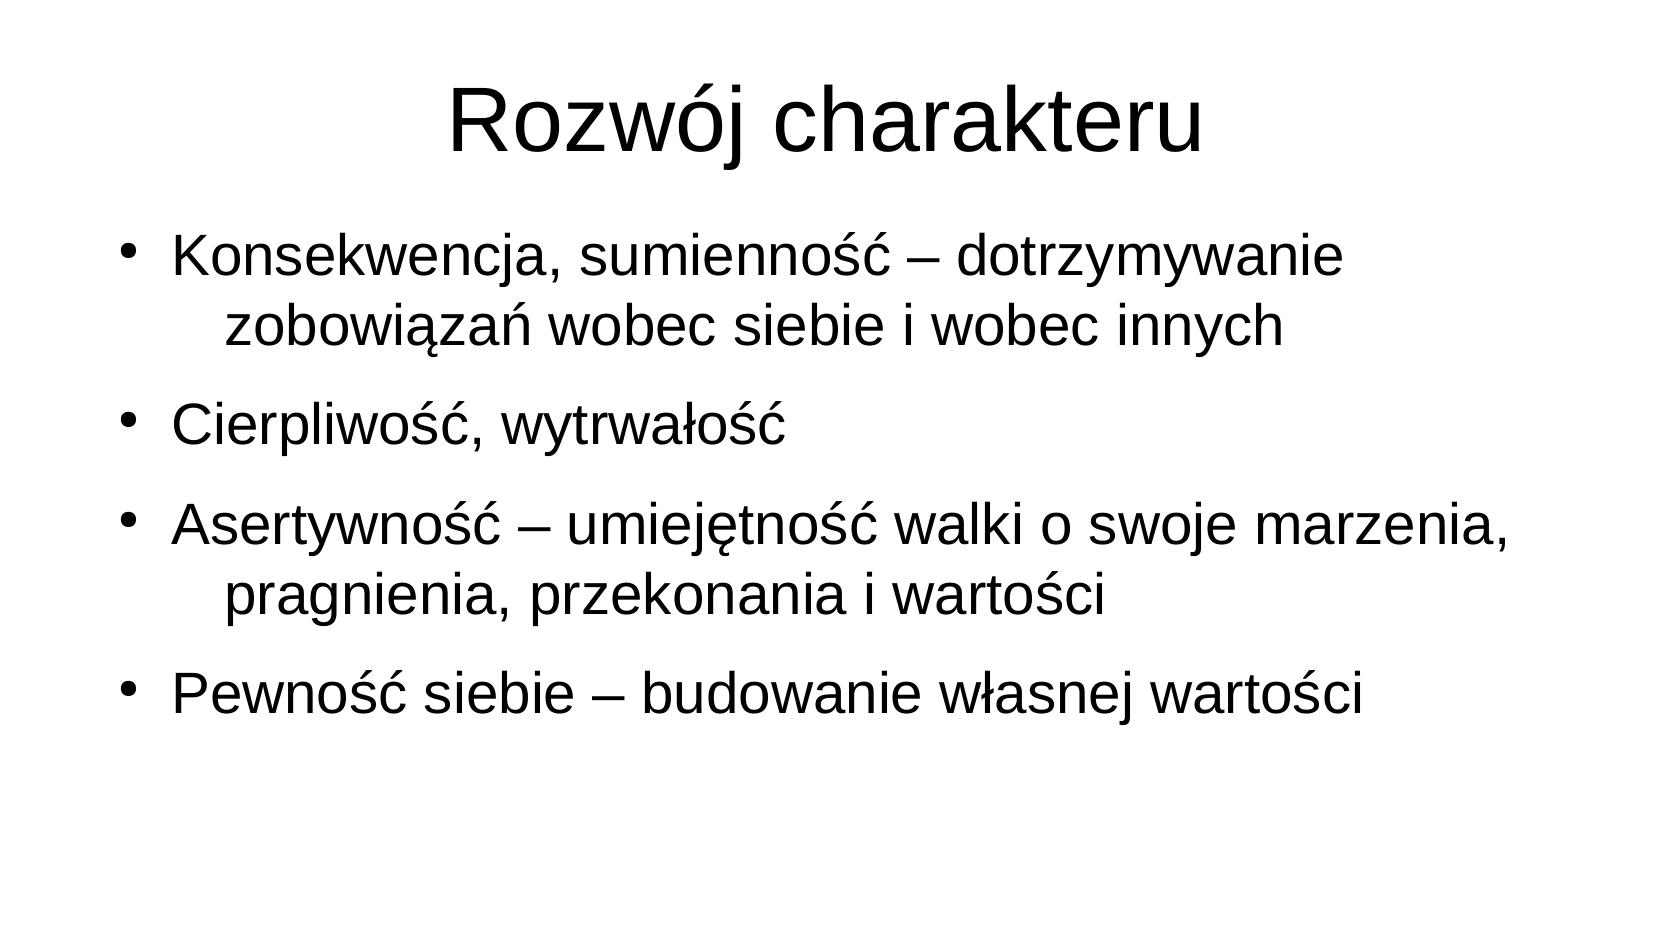

# Rozwój charakteru
Konsekwencja, sumienność – dotrzymywanie zobowiązań wobec siebie i wobec innych
Cierpliwość, wytrwałość
Asertywność – umiejętność walki o swoje marzenia, pragnienia, przekonania i wartości
Pewność siebie – budowanie własnej wartości